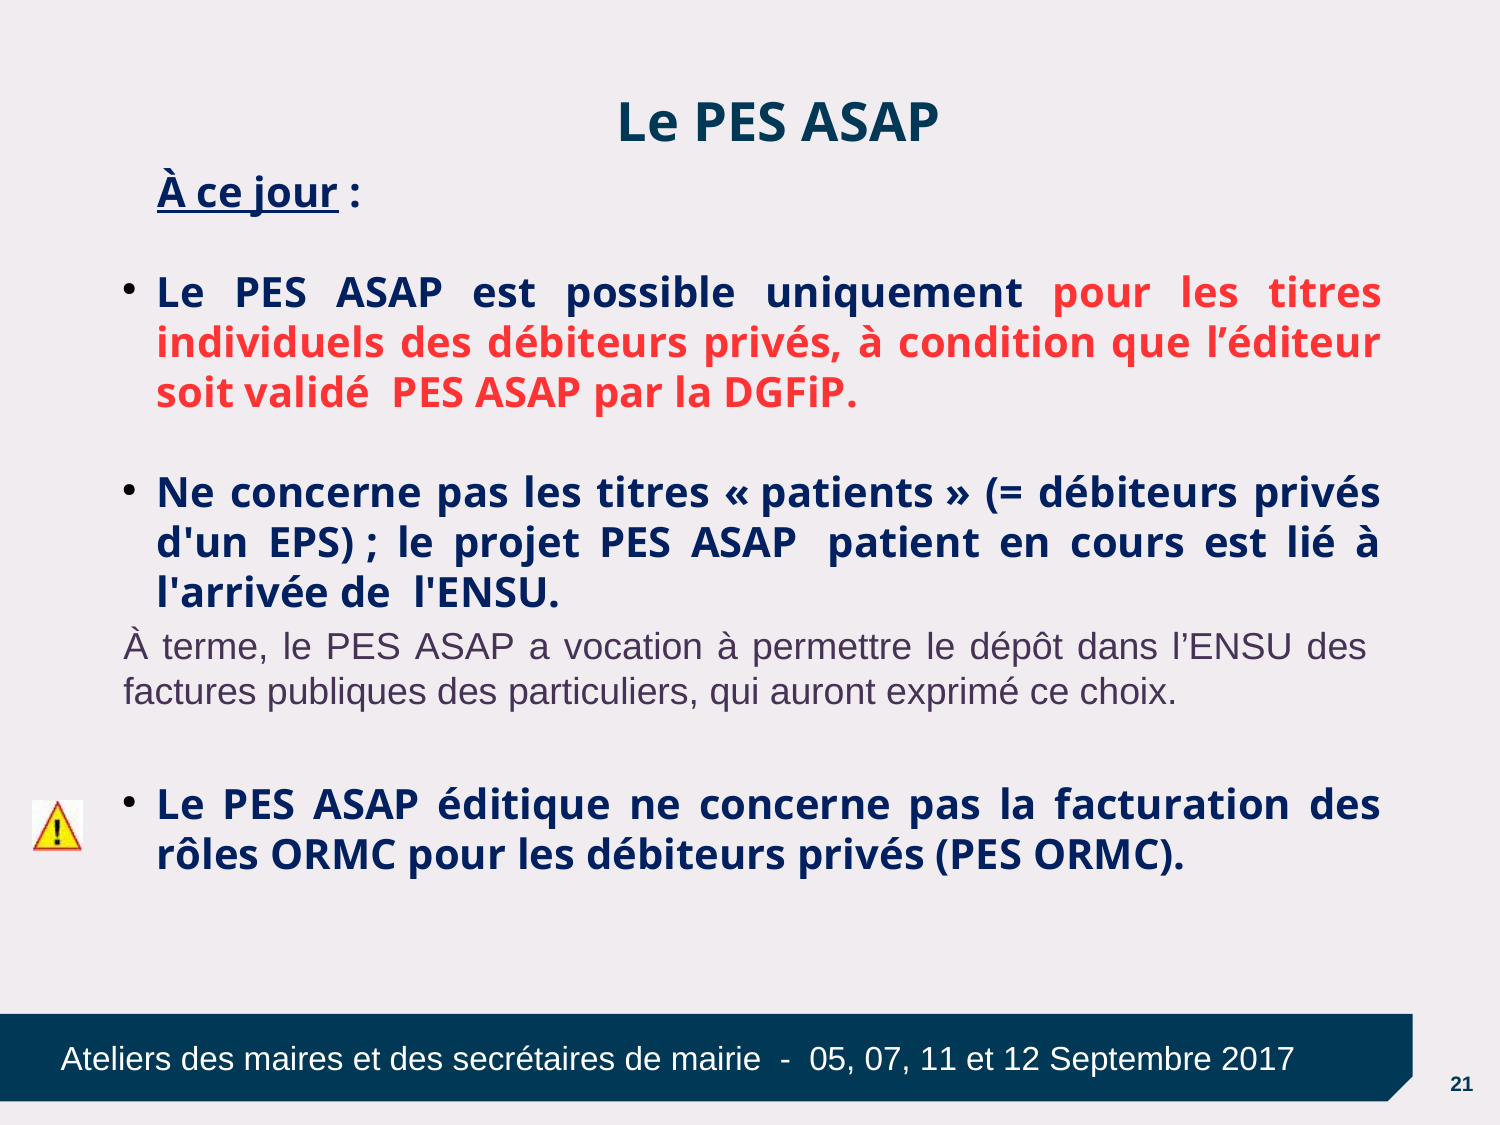

# Le PES ASAP
À ce jour :
Le PES ASAP est possible uniquement pour les titres individuels des débiteurs privés, à condition que l’éditeur soit validé PES ASAP par la DGFiP.
Ne concerne pas les titres « patients » (= débiteurs privés d'un EPS) ; le projet PES ASAP  patient en cours est lié à l'arrivée de l'ENSU.
À terme, le PES ASAP a vocation à permettre le dépôt dans l’ENSU des factures publiques des particuliers, qui auront exprimé ce choix.
Le PES ASAP éditique ne concerne pas la facturation des rôles ORMC pour les débiteurs privés (PES ORMC).